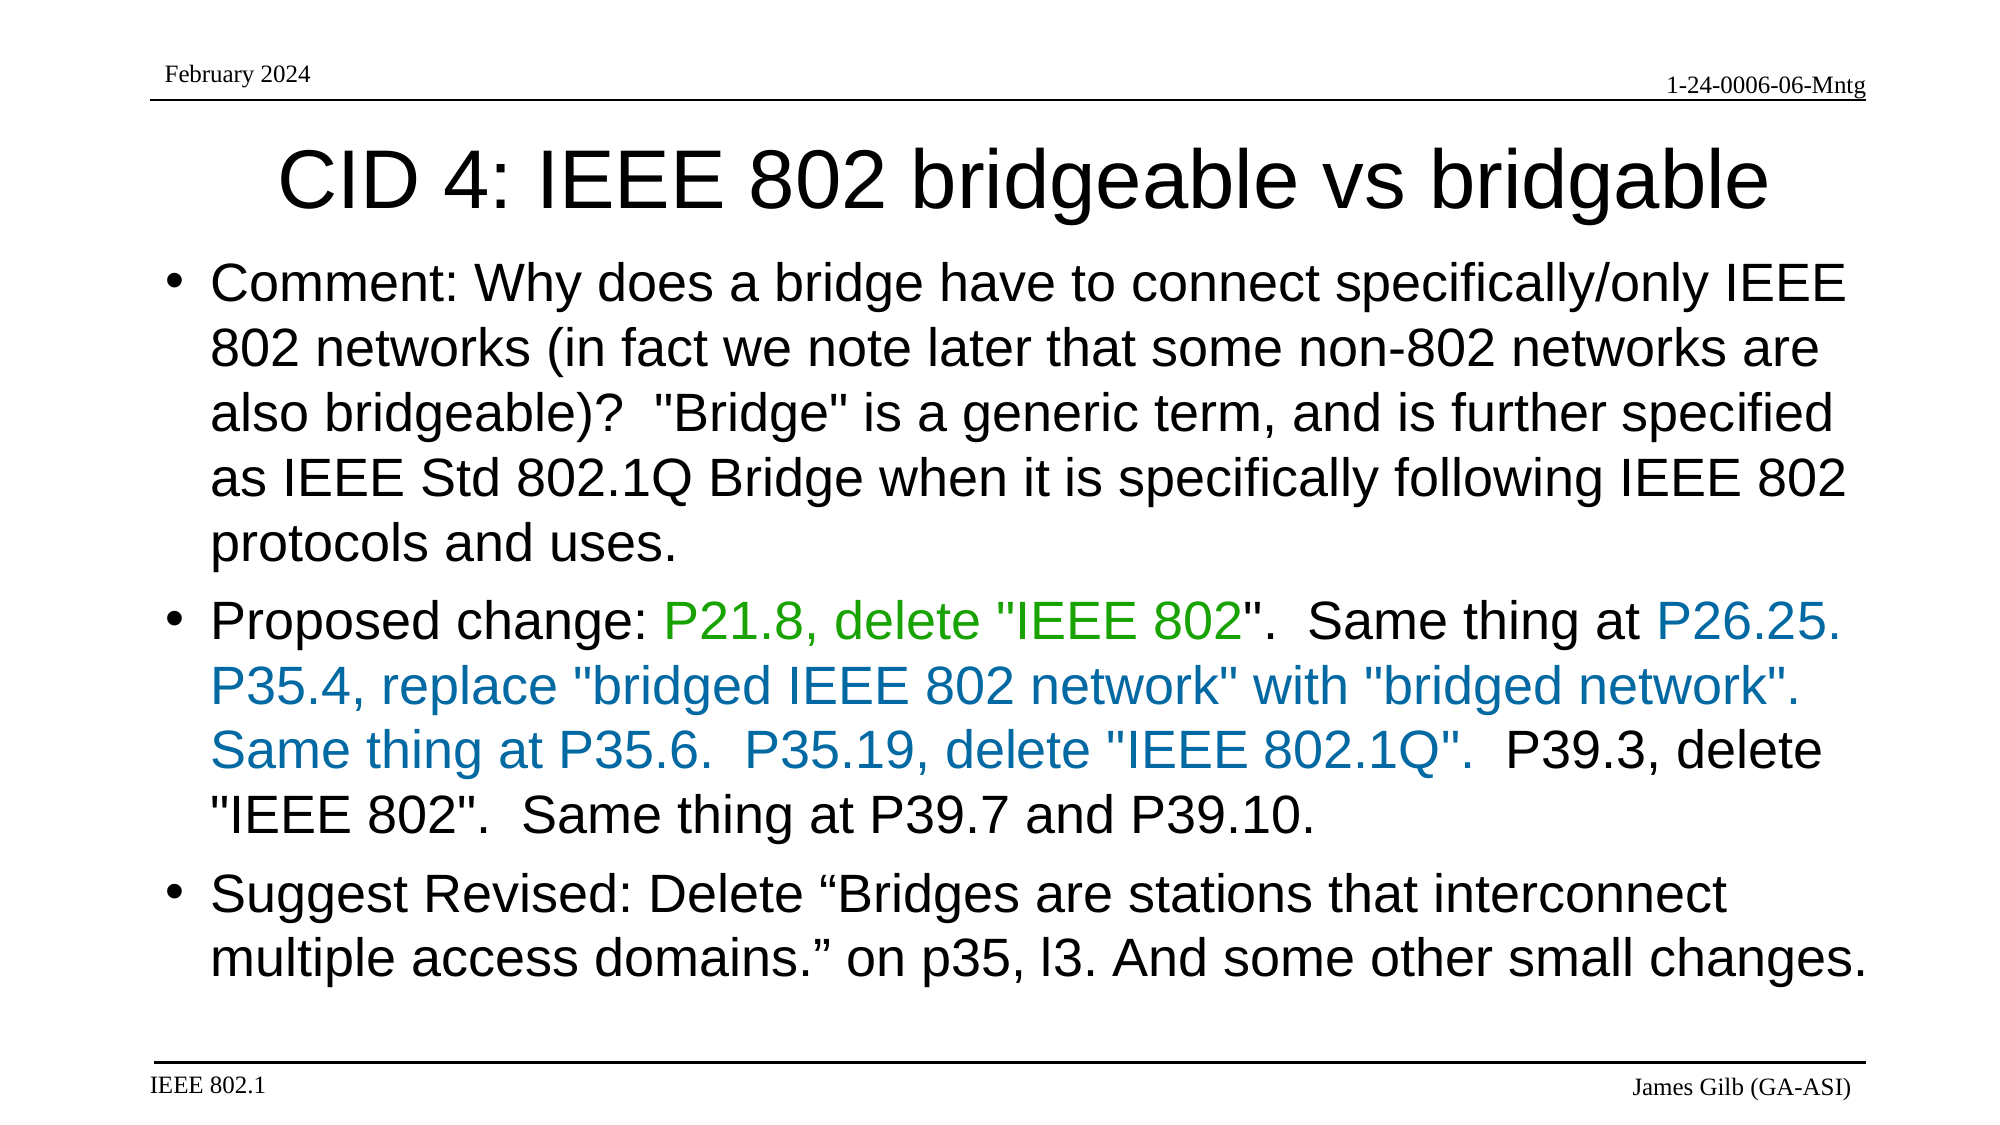

# CID 4: IEEE 802 bridgeable vs bridgable
Comment: Why does a bridge have to connect specifically/only IEEE 802 networks (in fact we note later that some non-802 networks are also bridgeable)? "Bridge" is a generic term, and is further specified as IEEE Std 802.1Q Bridge when it is specifically following IEEE 802 protocols and uses.
Proposed change: P21.8, delete "IEEE 802". Same thing at P26.25. P35.4, replace "bridged IEEE 802 network" with "bridged network". Same thing at P35.6. P35.19, delete "IEEE 802.1Q". P39.3, delete "IEEE 802". Same thing at P39.7 and P39.10.
Suggest Revised: Delete “Bridges are stations that interconnect multiple access domains.” on p35, l3. And some other small changes.